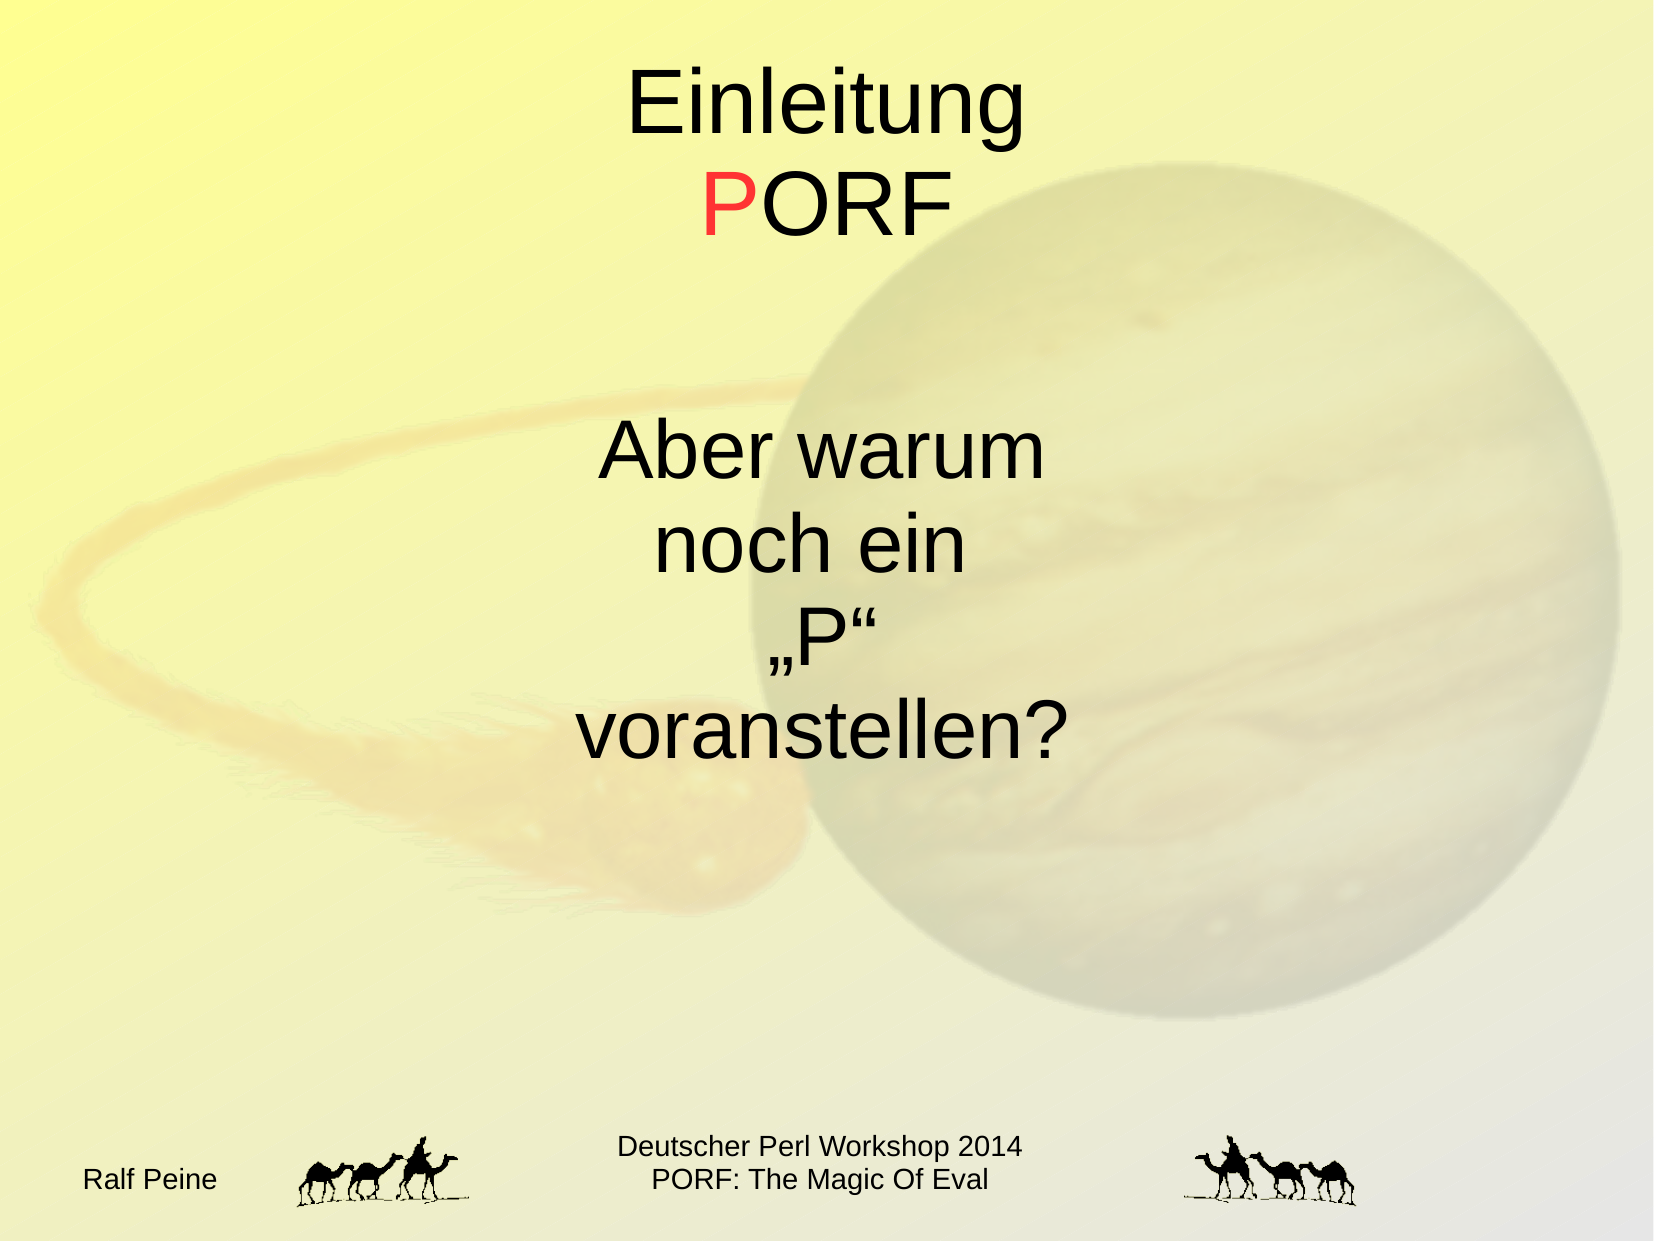

# Einleitung PORF
Aber warum
noch ein
„P“
voranstellen?